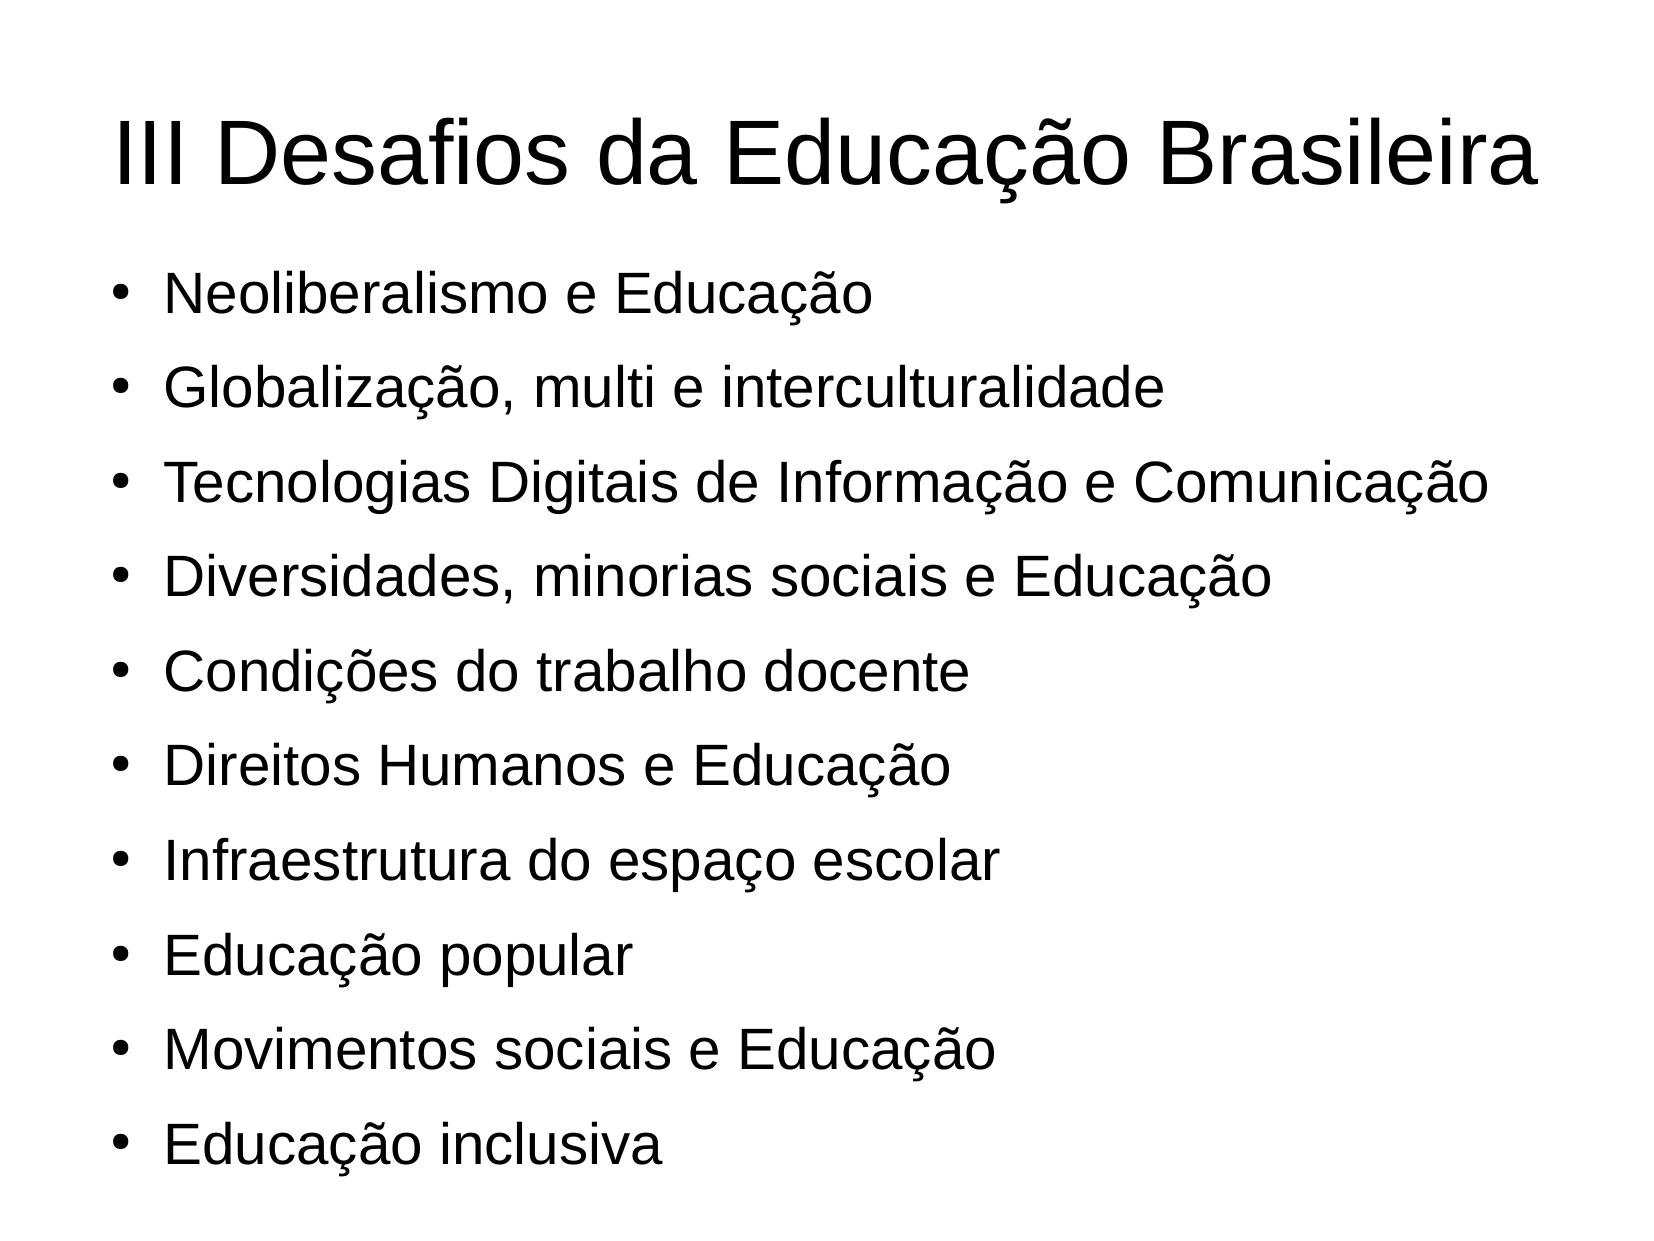

# III Desafios da Educação Brasileira
Neoliberalismo e Educação
Globalização, multi e interculturalidade
Tecnologias Digitais de Informação e Comunicação
Diversidades, minorias sociais e Educação
Condições do trabalho docente
Direitos Humanos e Educação
Infraestrutura do espaço escolar
Educação popular
Movimentos sociais e Educação
Educação inclusiva